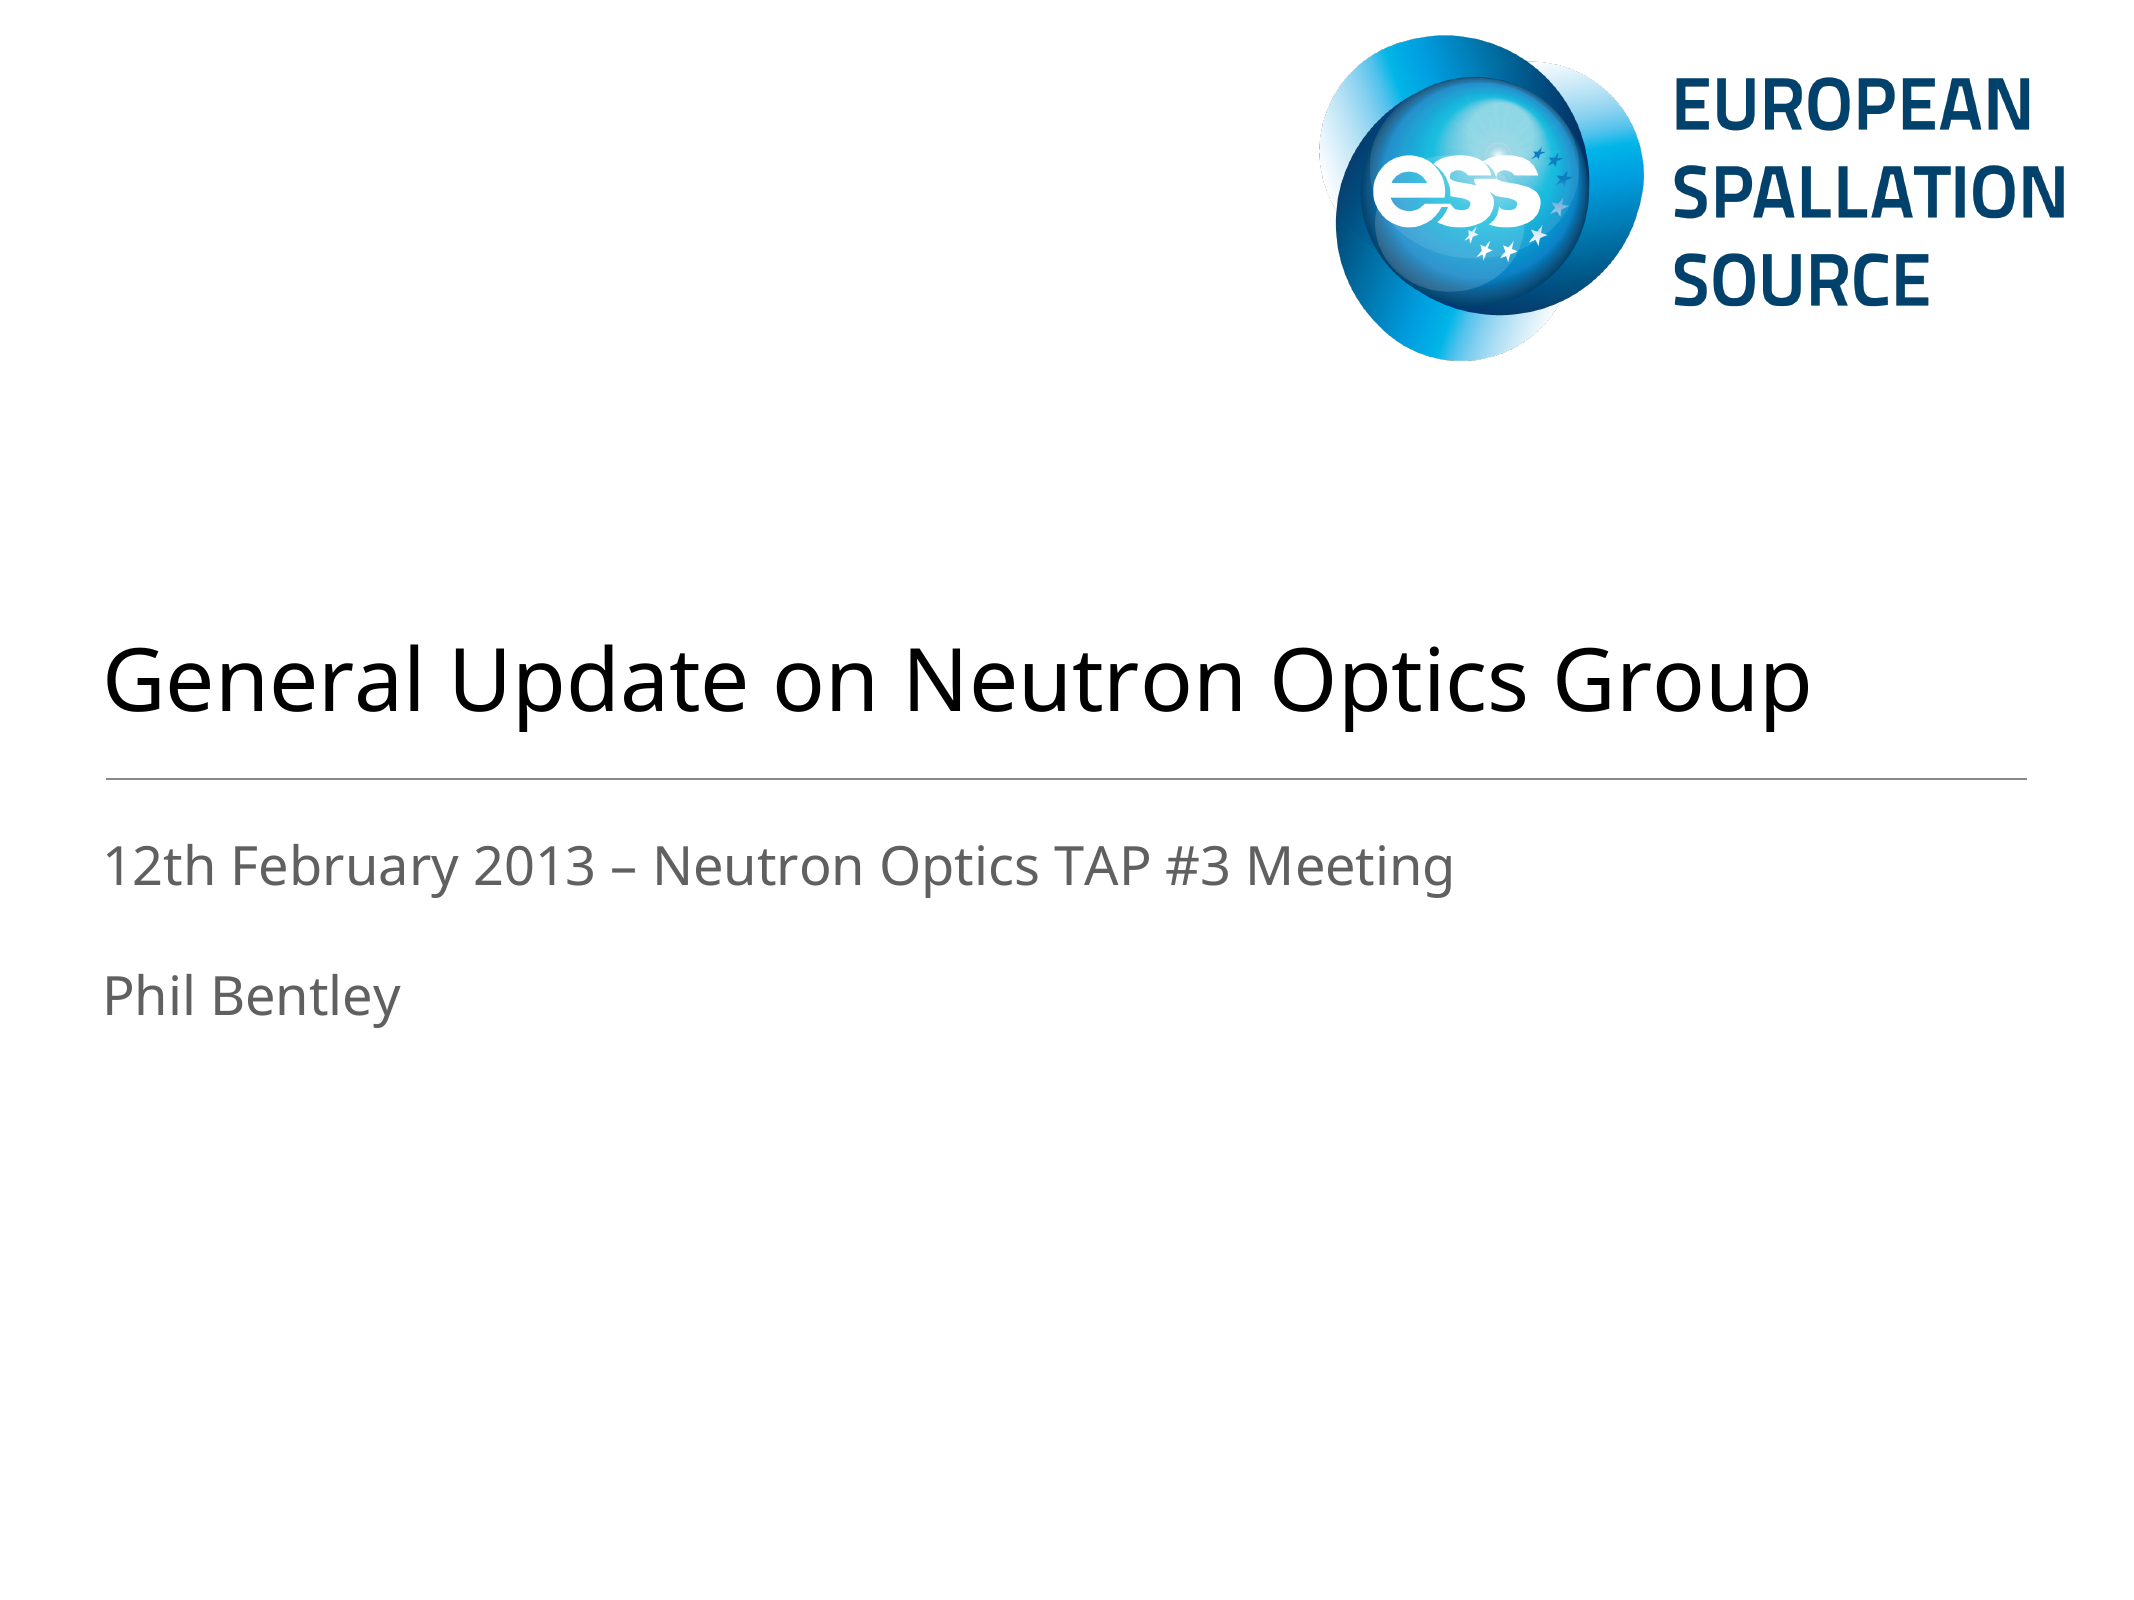

# General Update on Neutron Optics Group
12th February 2013 – Neutron Optics TAP #3 Meeting
Phil Bentley